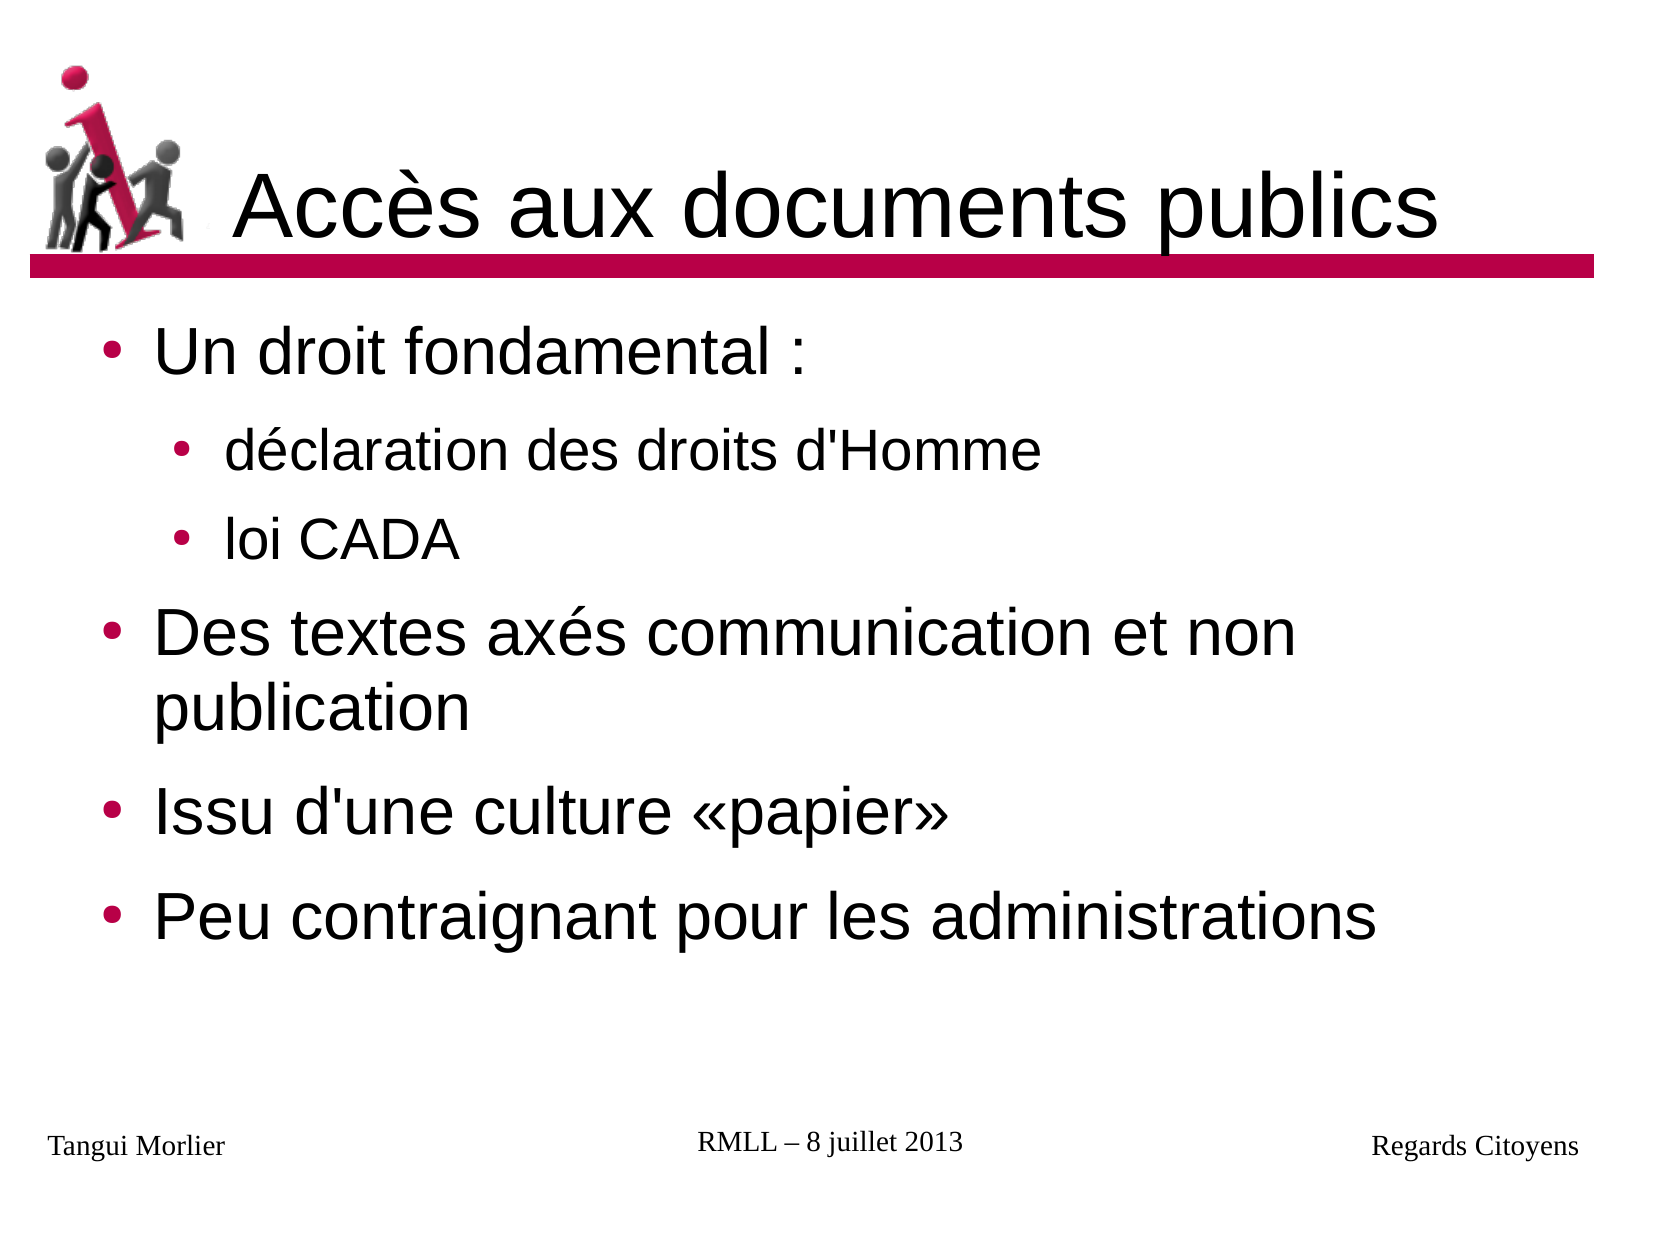

# Accès aux documents publics
Un droit fondamental :
déclaration des droits d'Homme
loi CADA
Des textes axés communication et non publication
Issu d'une culture «papier»
Peu contraignant pour les administrations